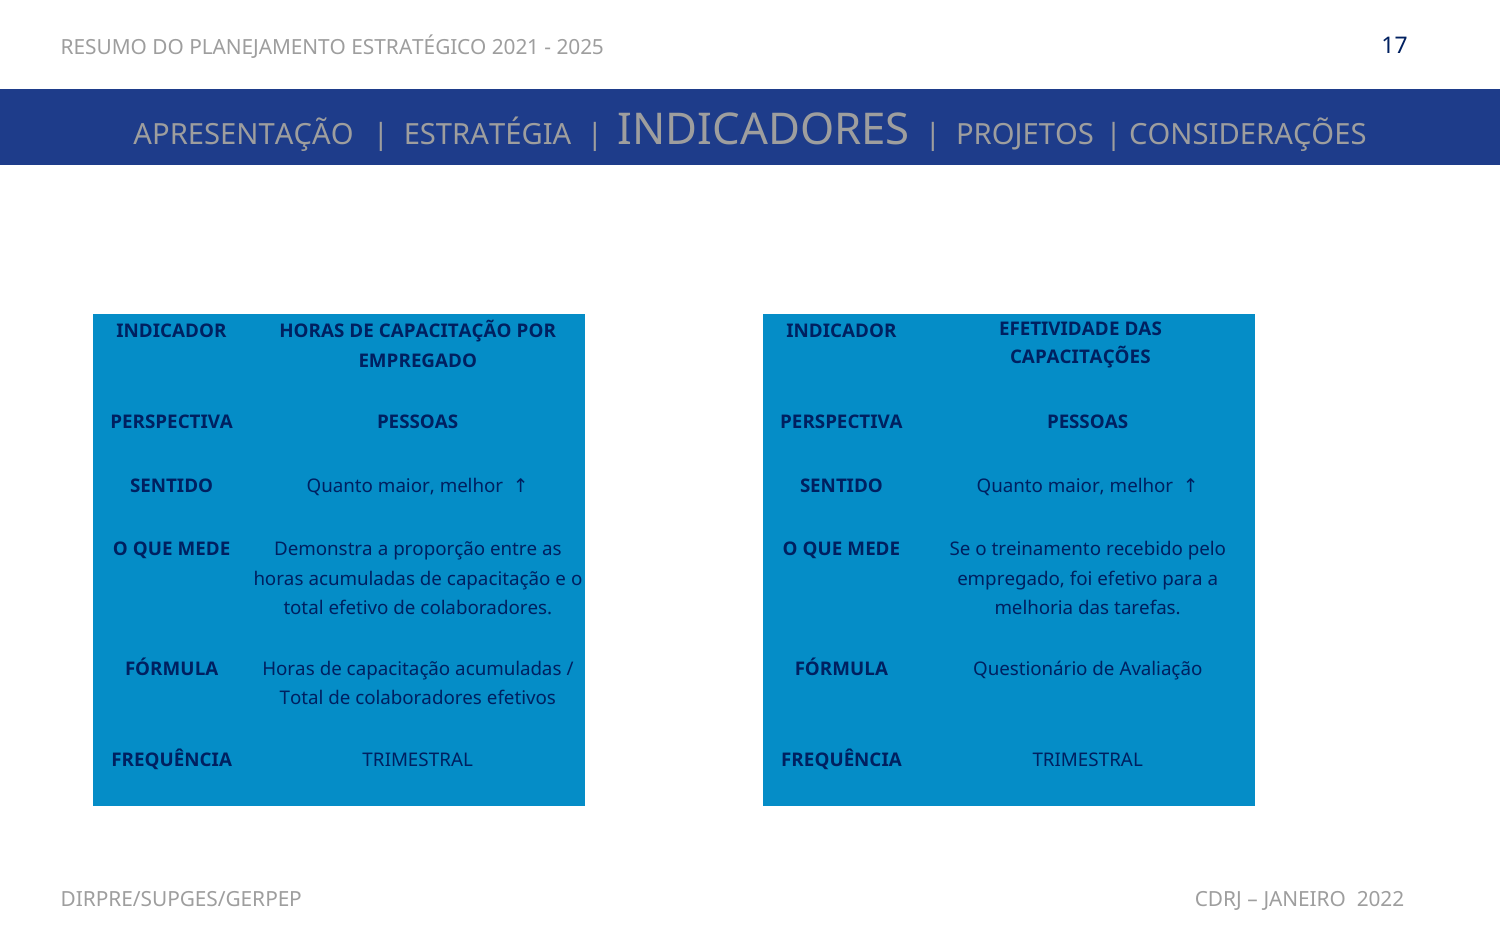

16
RESUMO DO PLANEJAMENTO ESTRATÉGICO 2021 - 2025
APRESENTAÇÃO | ESTRATÉGIA | INDICADORES | PROJETOS | CONSIDERAÇÕES
| INDICADOR | HORAS DE CAPACITAÇÃO POR EMPREGADO |
| --- | --- |
| PERSPECTIVA | PESSOAS |
| SENTIDO | Quanto maior, melhor ↑ |
| O QUE MEDE | Demonstra a proporção entre as horas acumuladas de capacitação e o total efetivo de colaboradores. |
| FÓRMULA | Horas de capacitação acumuladas / Total de colaboradores efetivos |
| FREQUÊNCIA | TRIMESTRAL |
| INDICADOR | EFETIVIDADE DAS CAPACITAÇÕES |
| --- | --- |
| PERSPECTIVA | PESSOAS |
| SENTIDO | Quanto maior, melhor ↑ |
| O QUE MEDE | Se o treinamento recebido pelo empregado, foi efetivo para a melhoria das tarefas. |
| FÓRMULA | Questionário de Avaliação |
| FREQUÊNCIA | TRIMESTRAL |
DIRPRE/SUPGES/GERPEP
CDRJ – JANEIRO 2022